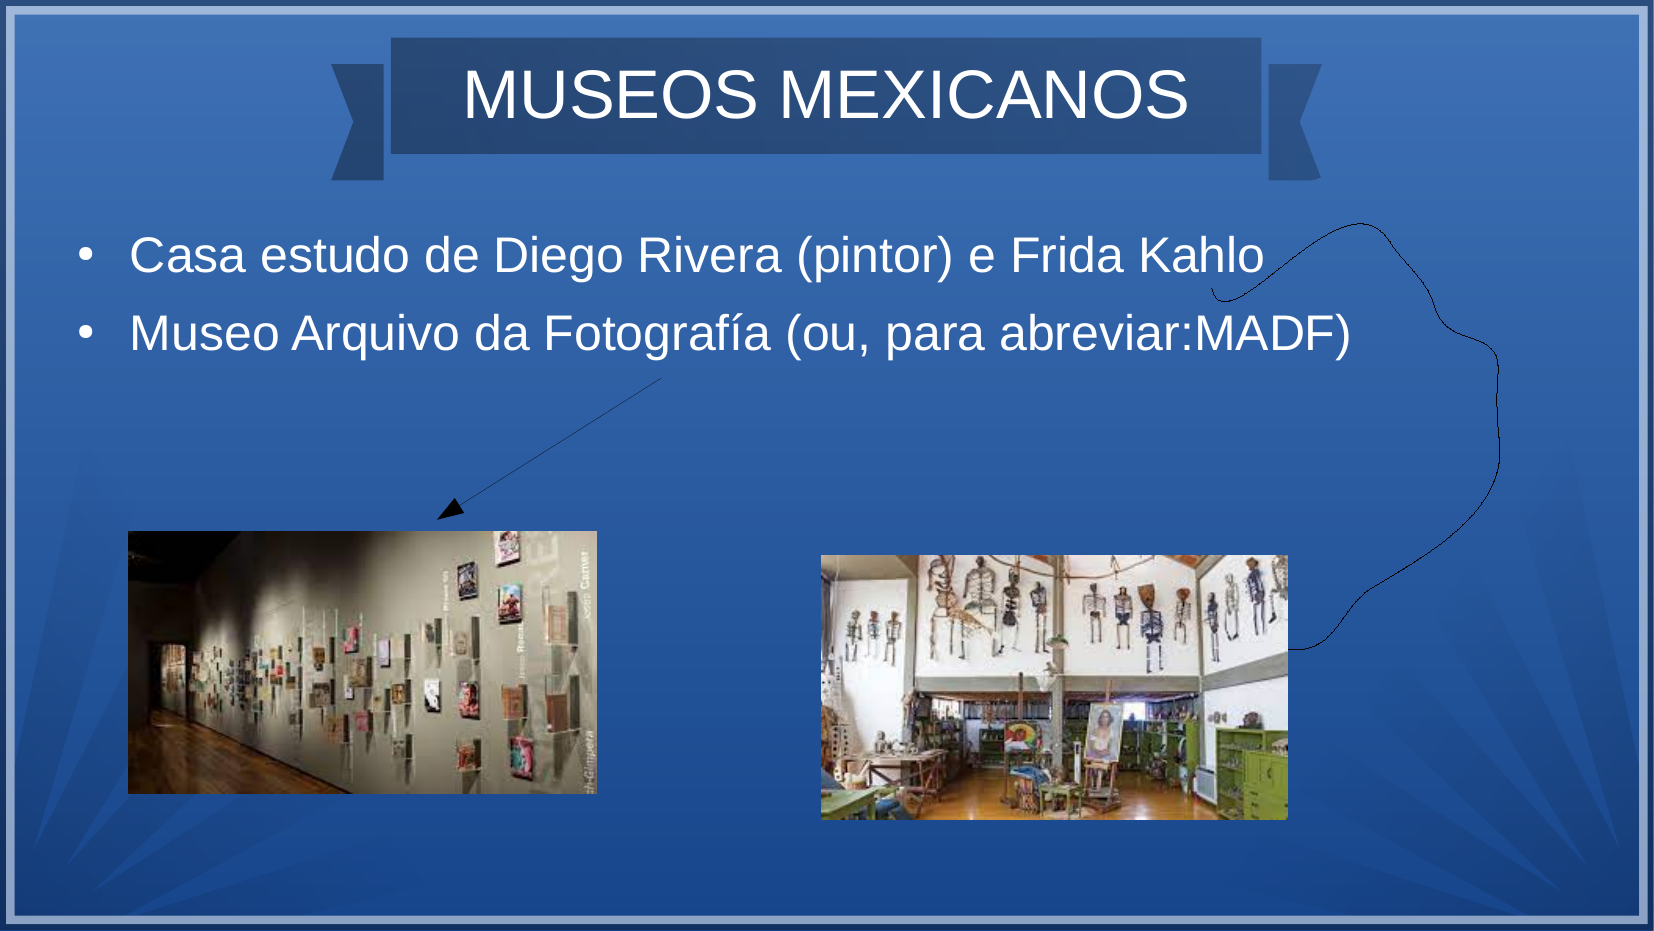

# MUSEOS MEXICANOS
Casa estudo de Diego Rivera (pintor) e Frida Kahlo
Museo Arquivo da Fotografía (ou, para abreviar:MADF)